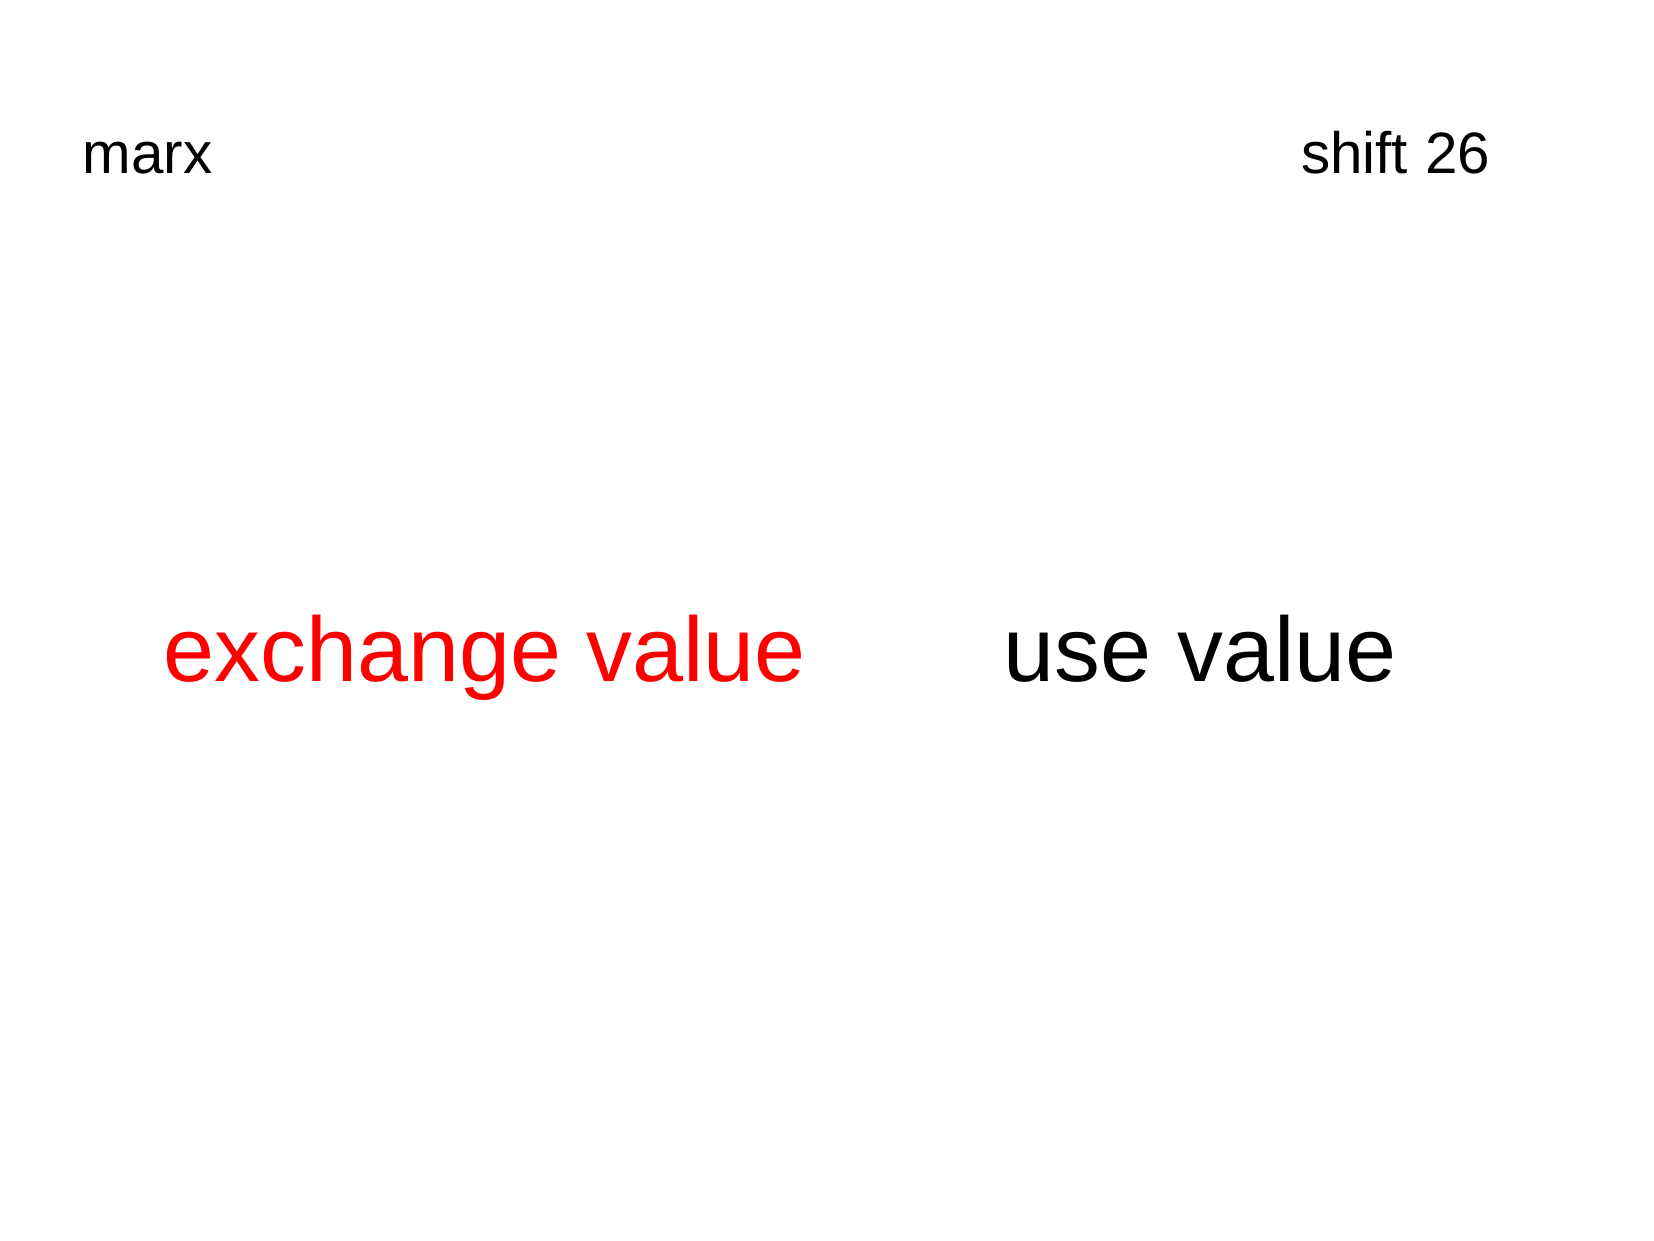

# marx
shift
26
exchange value
use value